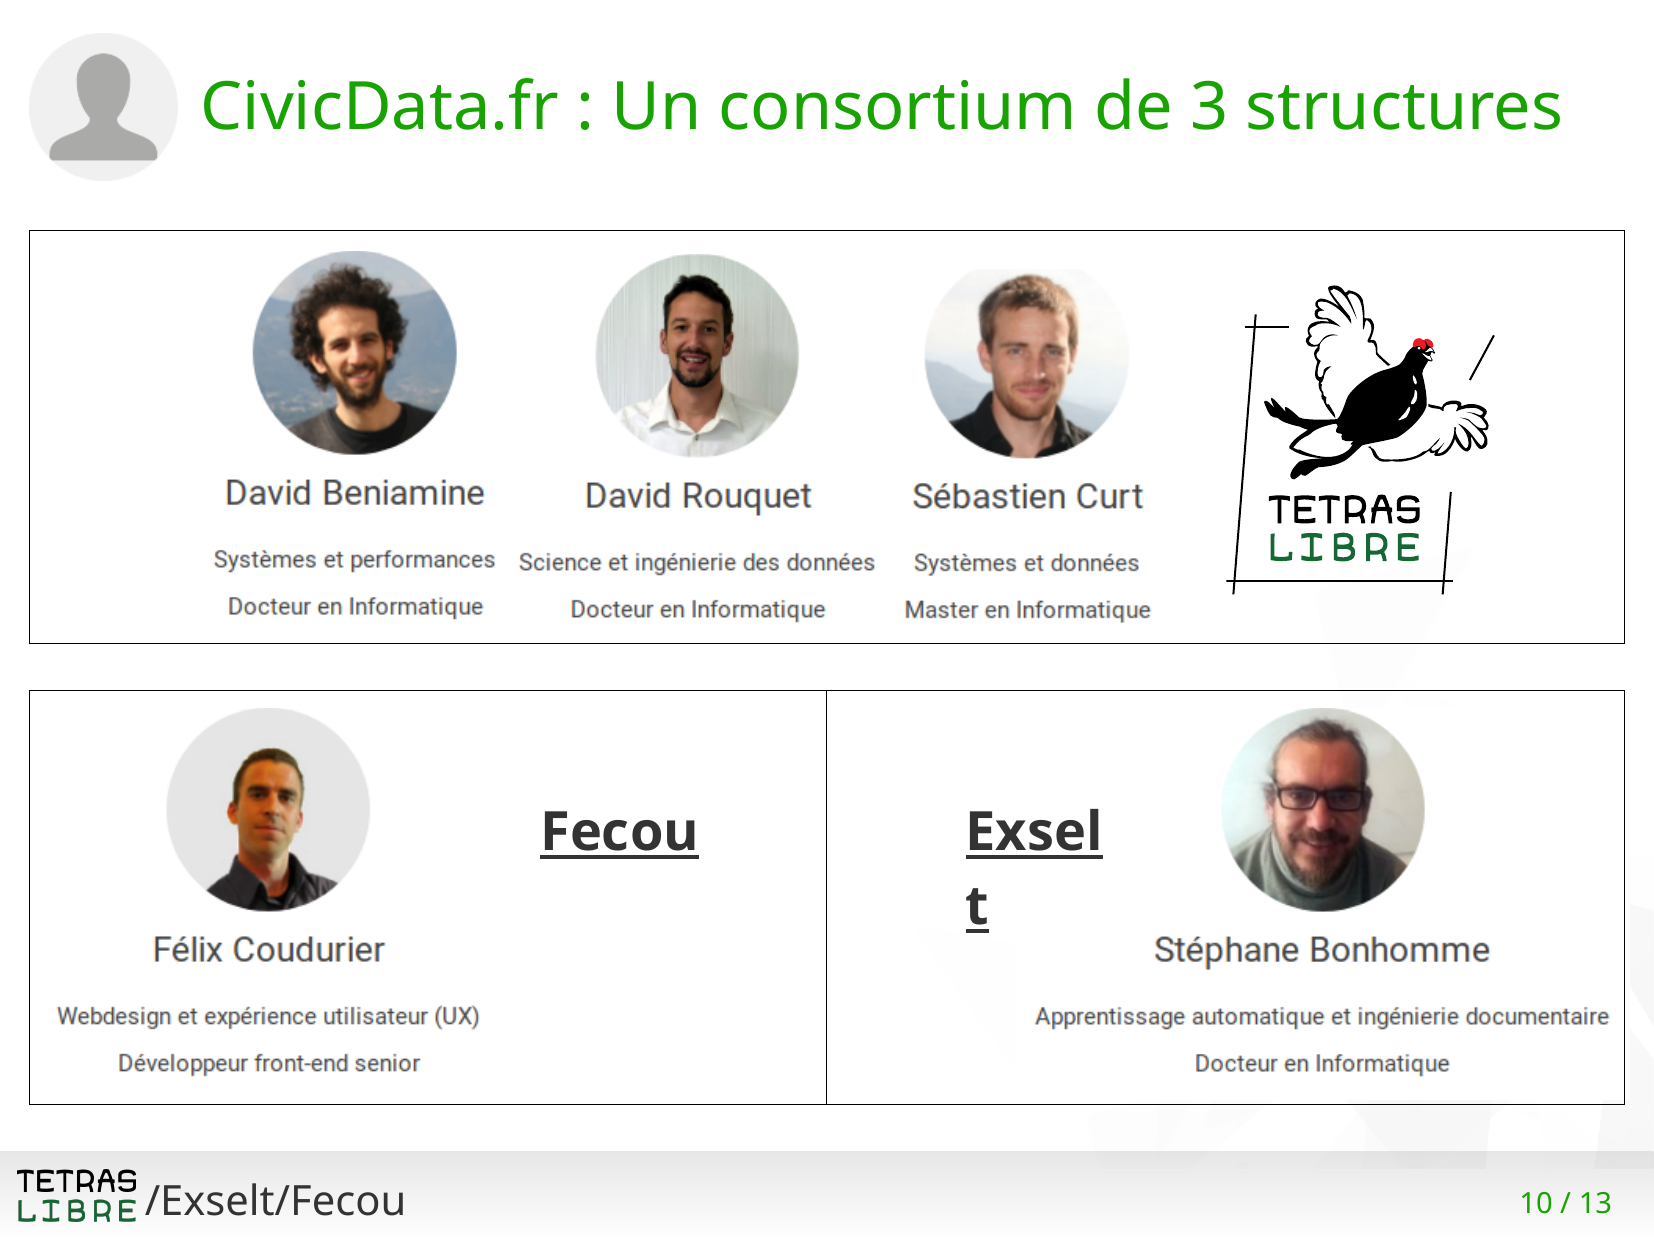

# CivicData.fr : Un consortium de 3 structures
Fecou
Exselt